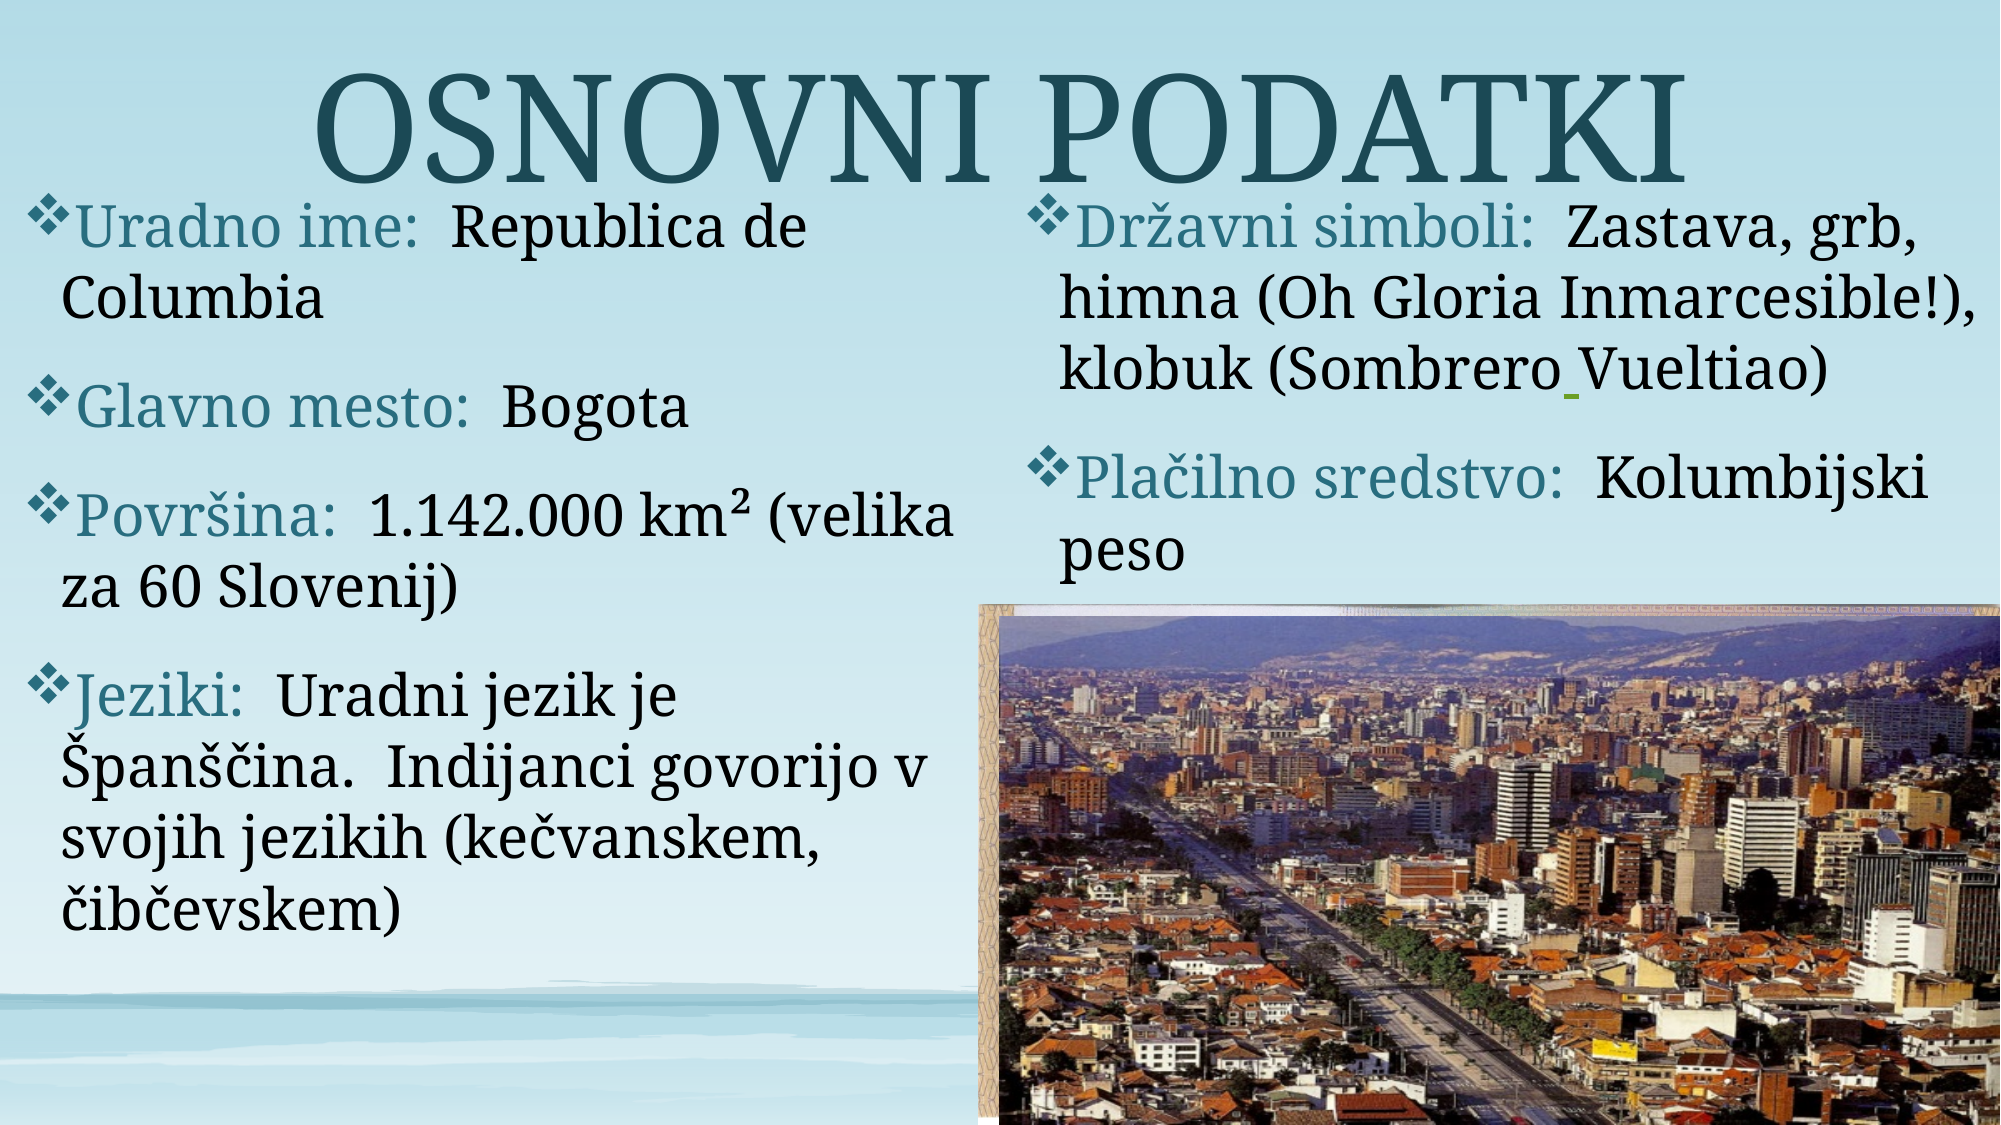

# OSNOVNI PODATKI
| Uradno ime: Republica de Columbia Glavno mesto: Bogota Površina: 1.142.000 km² (velika za 60 Slovenij) Jeziki: Uradni jezik je Španščina. Indijanci govorijo v svojih jezikih (kečvanskem, čibčevskem) | Državni simboli: Zastava, grb, himna (Oh Gloria Inmarcesible!), klobuk (Sombrero Vueltiao) Plačilno sredstvo: Kolumbijski peso Državna ureditev: Predsedniška republika (izvolijo predsednika, mandat traja 4 leta in se ne more več ponoviti) |
| --- | --- |